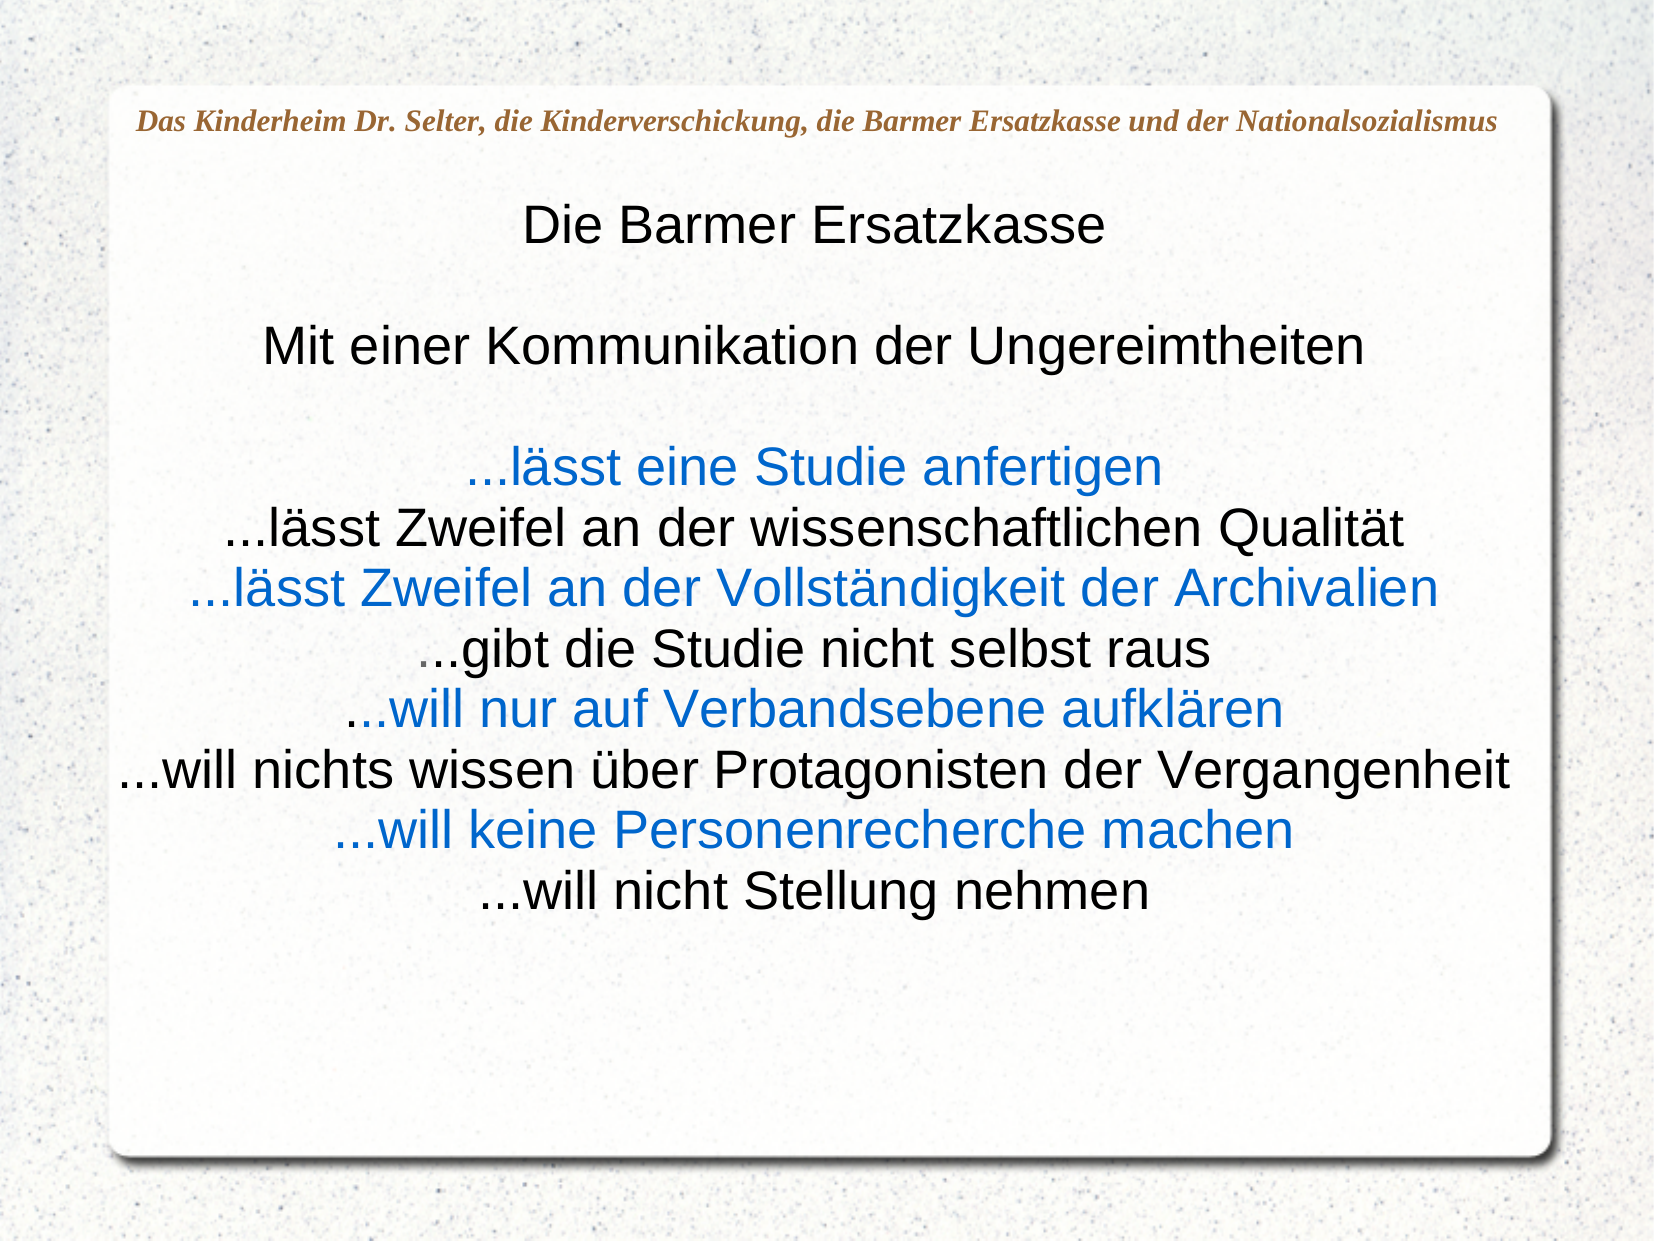

Die Barmer Ersatzkasse
Mit einer Kommunikation der Ungereimtheiten
...lässt eine Studie anfertigen
...lässt Zweifel an der wissenschaftlichen Qualität
...lässt Zweifel an der Vollständigkeit der Archivalien
...gibt die Studie nicht selbst raus
...will nur auf Verbandsebene aufklären
...will nichts wissen über Protagonisten der Vergangenheit
...will keine Personenrecherche machen
...will nicht Stellung nehmen
# Das Kinderheim Dr. Selter, die Kinderverschickung, die Barmer Ersatzkasse und der Nationalsozialismus